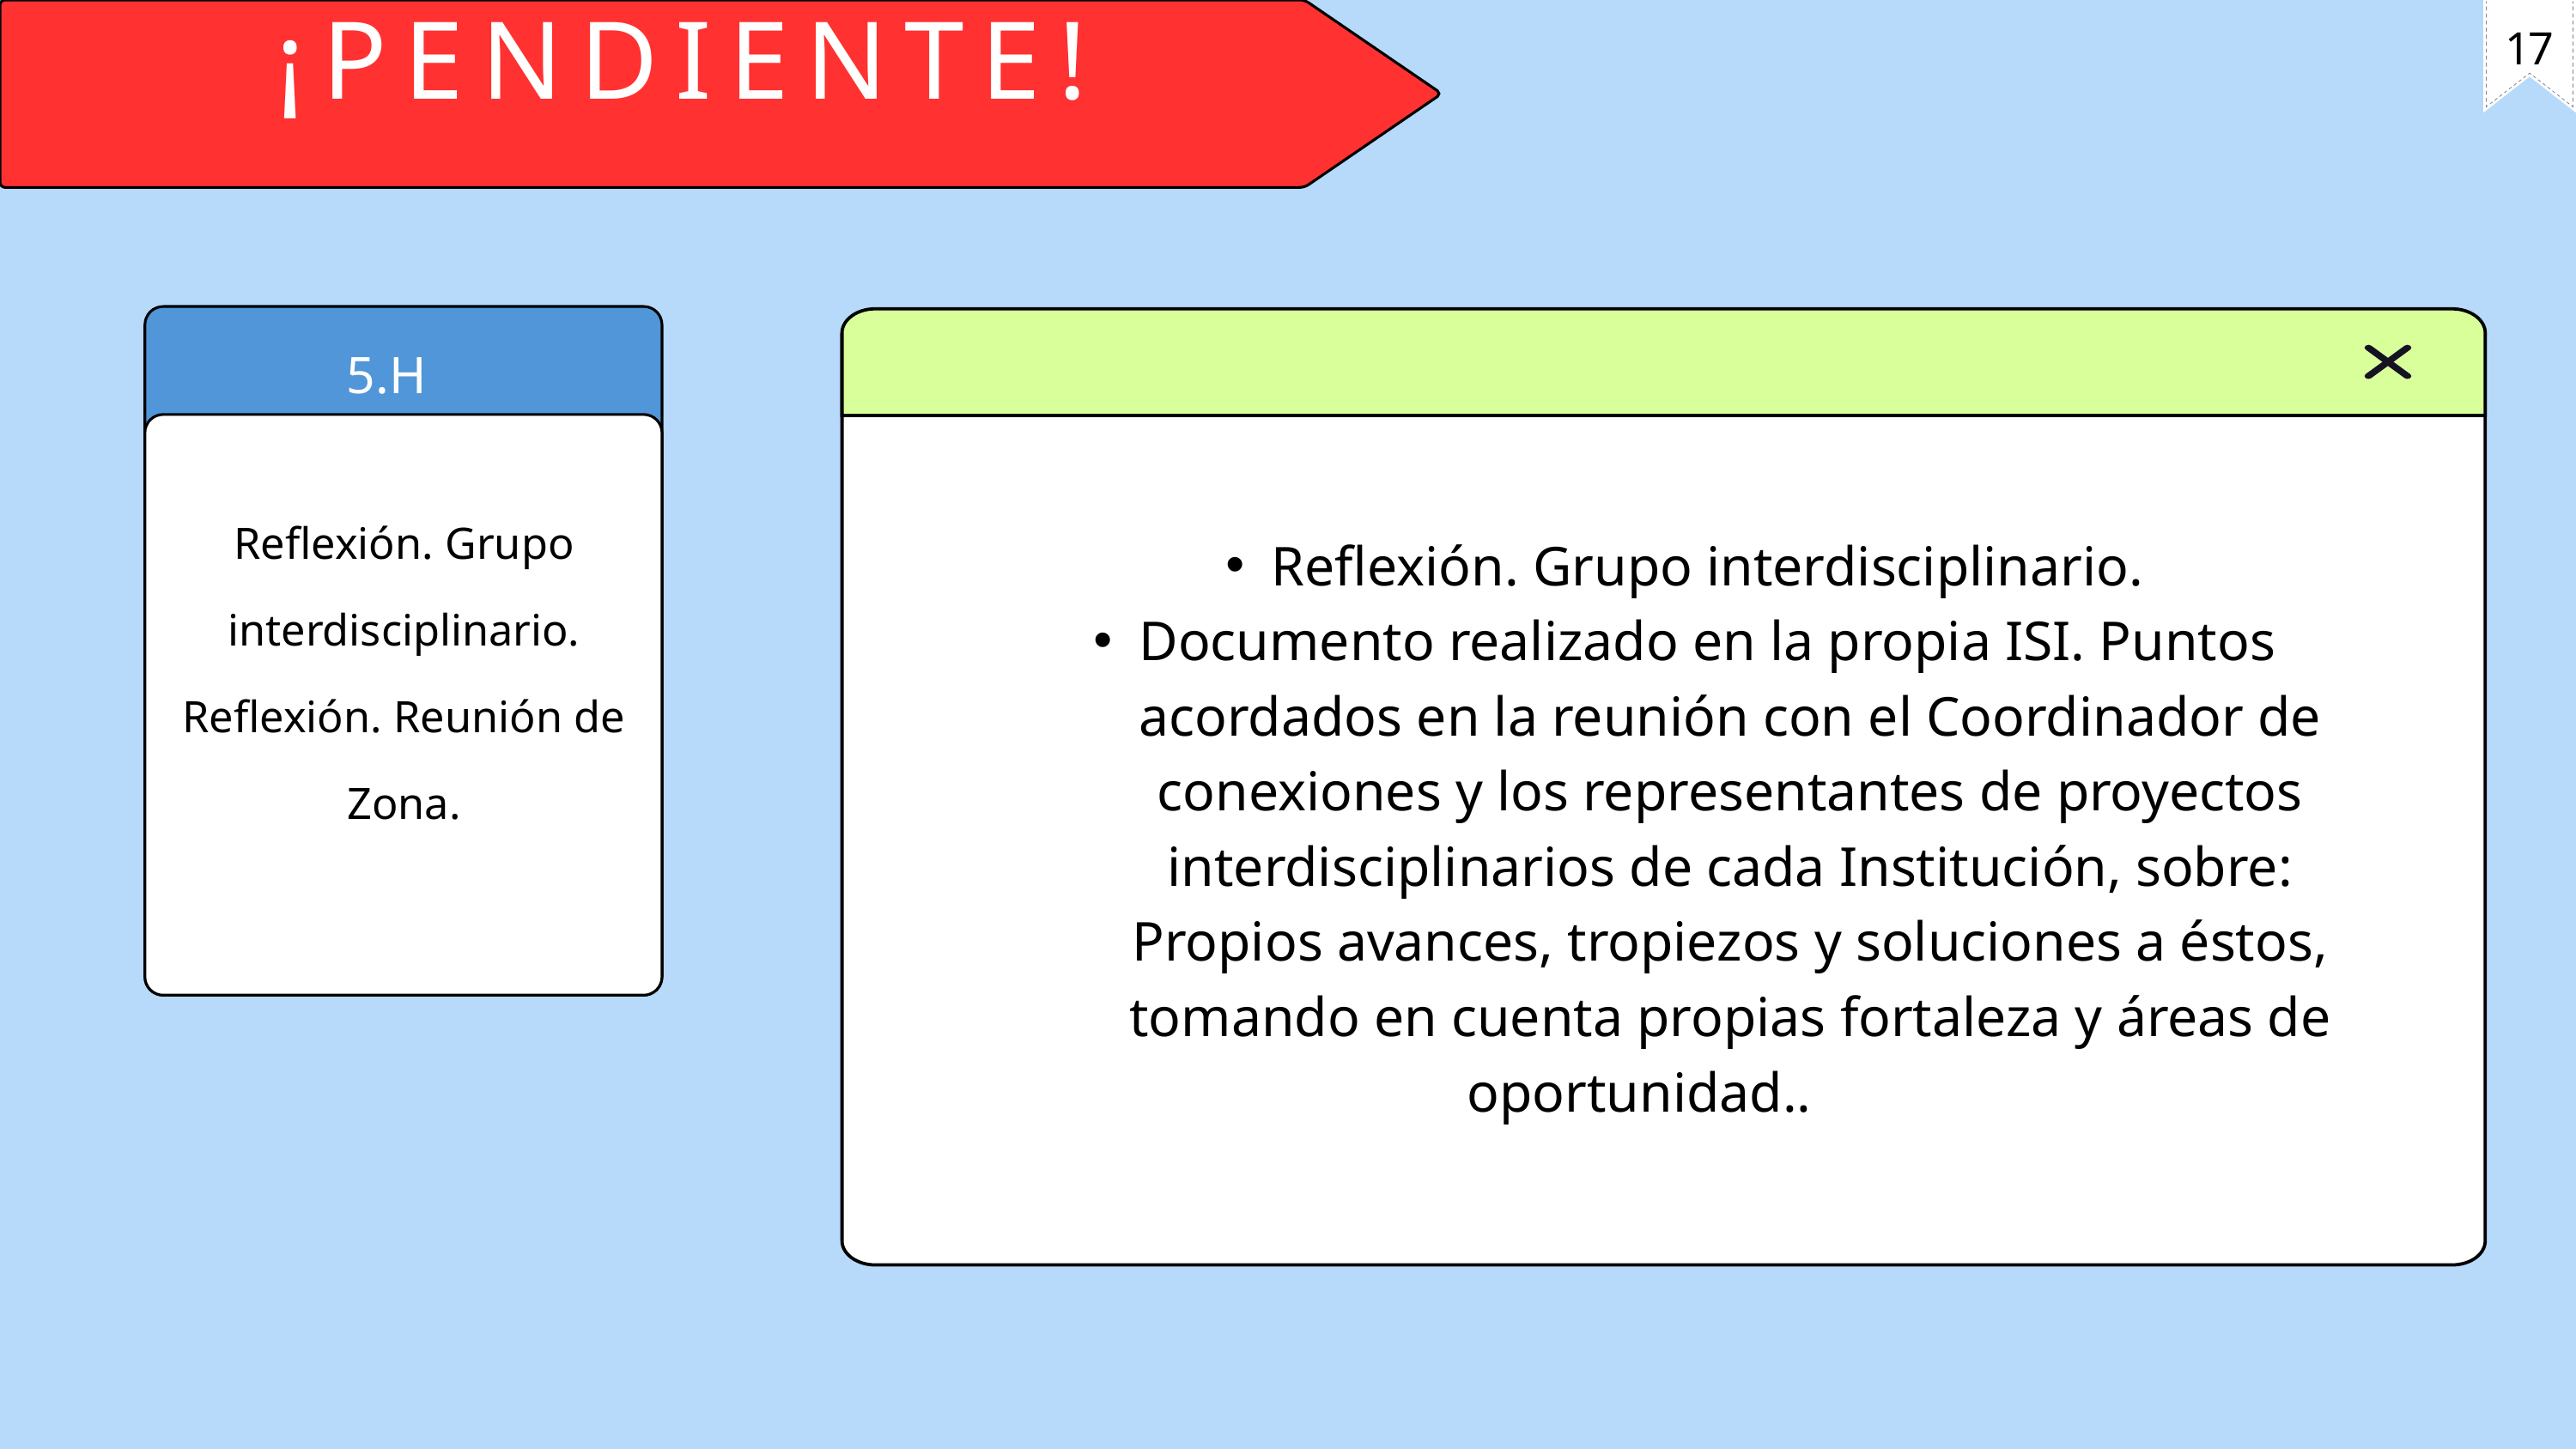

¡PENDIENTE!
17
5.H
Reflexión. Grupo
interdisciplinario.
Reflexión. Reunión de Zona.
Reflexión. Grupo interdisciplinario.
Documento realizado en la propia ISI. Puntos acordados en la reunión con el Coordinador de conexiones y los representantes de proyectos interdisciplinarios de cada Institución, sobre: Propios avances, tropiezos y soluciones a éstos, tomando en cuenta propias fortaleza y áreas de
oportunidad..